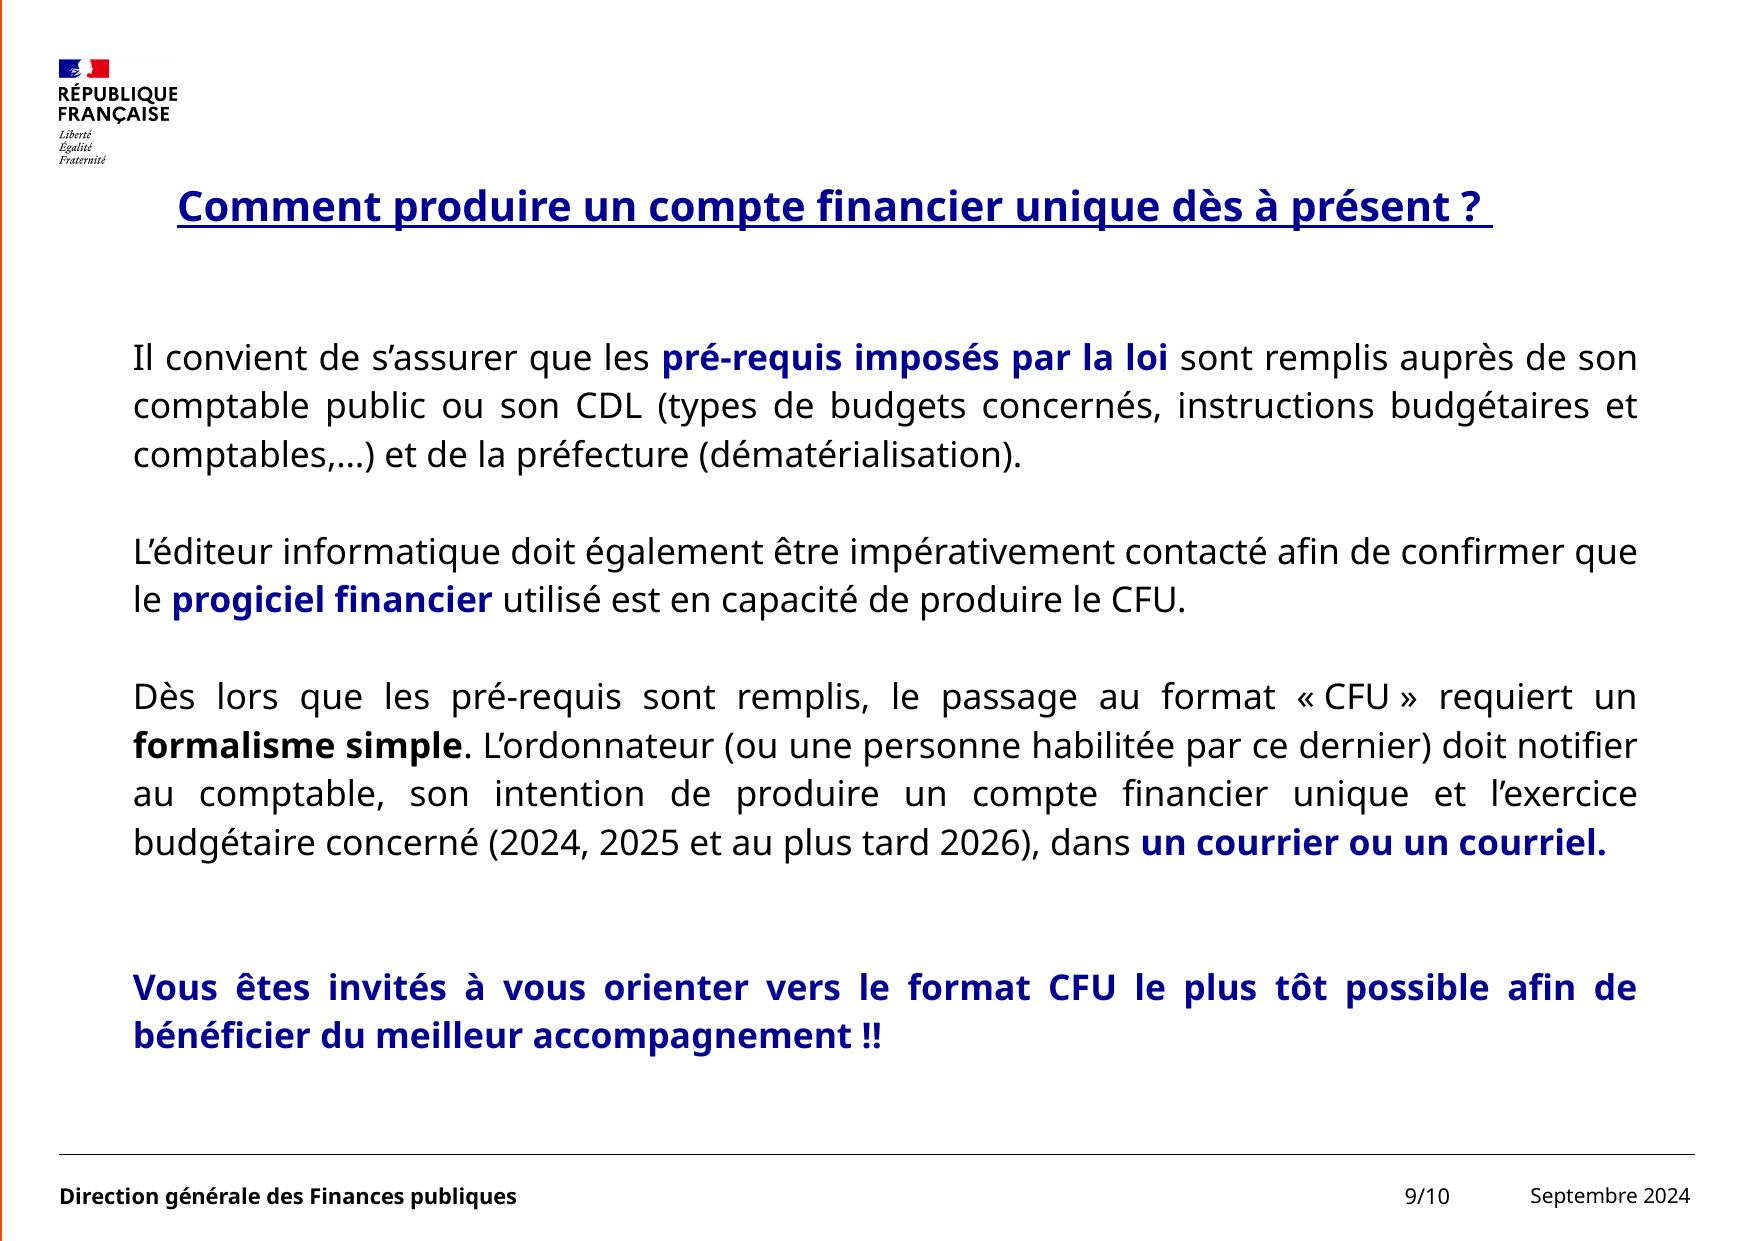

Comment produire un compte financier unique dès à présent ?
Il convient de s’assurer que les pré-requis imposés par la loi sont remplis auprès de son comptable public ou son CDL (types de budgets concernés, instructions budgétaires et comptables,…) et de la préfecture (dématérialisation).
L’éditeur informatique doit également être impérativement contacté afin de confirmer que le progiciel financier utilisé est en capacité de produire le CFU.
Dès lors que les pré-requis sont remplis, le passage au format « CFU » requiert un formalisme simple. L’ordonnateur (ou une personne habilitée par ce dernier) doit notifier au comptable, son intention de produire un compte financier unique et l’exercice budgétaire concerné (2024, 2025 et au plus tard 2026), dans un courrier ou un courriel.
Vous êtes invités à vous orienter vers le format CFU le plus tôt possible afin de bénéficier du meilleur accompagnement !!